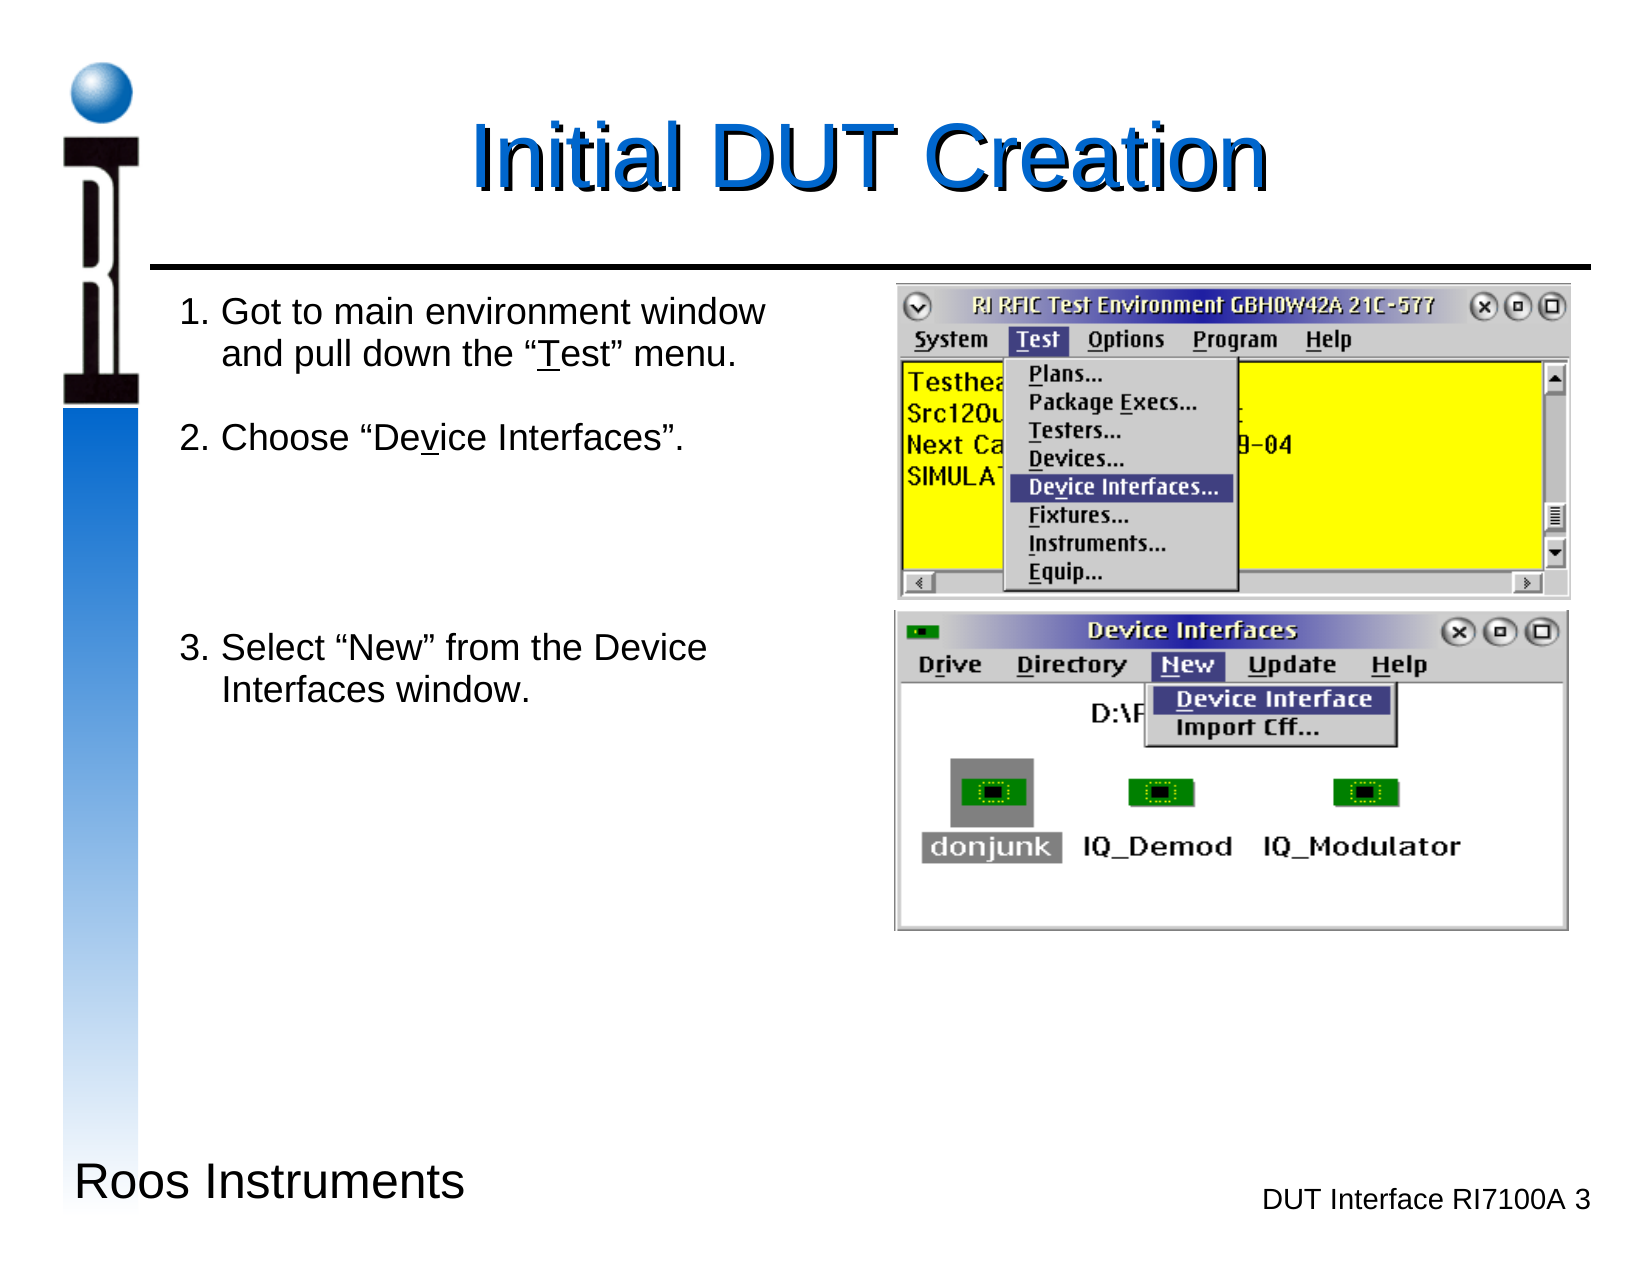

# Initial DUT Creation
1. Got to main environment window
 and pull down the “Test” menu.
2. Choose “Device Interfaces”.
3. Select “New” from the Device
 Interfaces window.
3